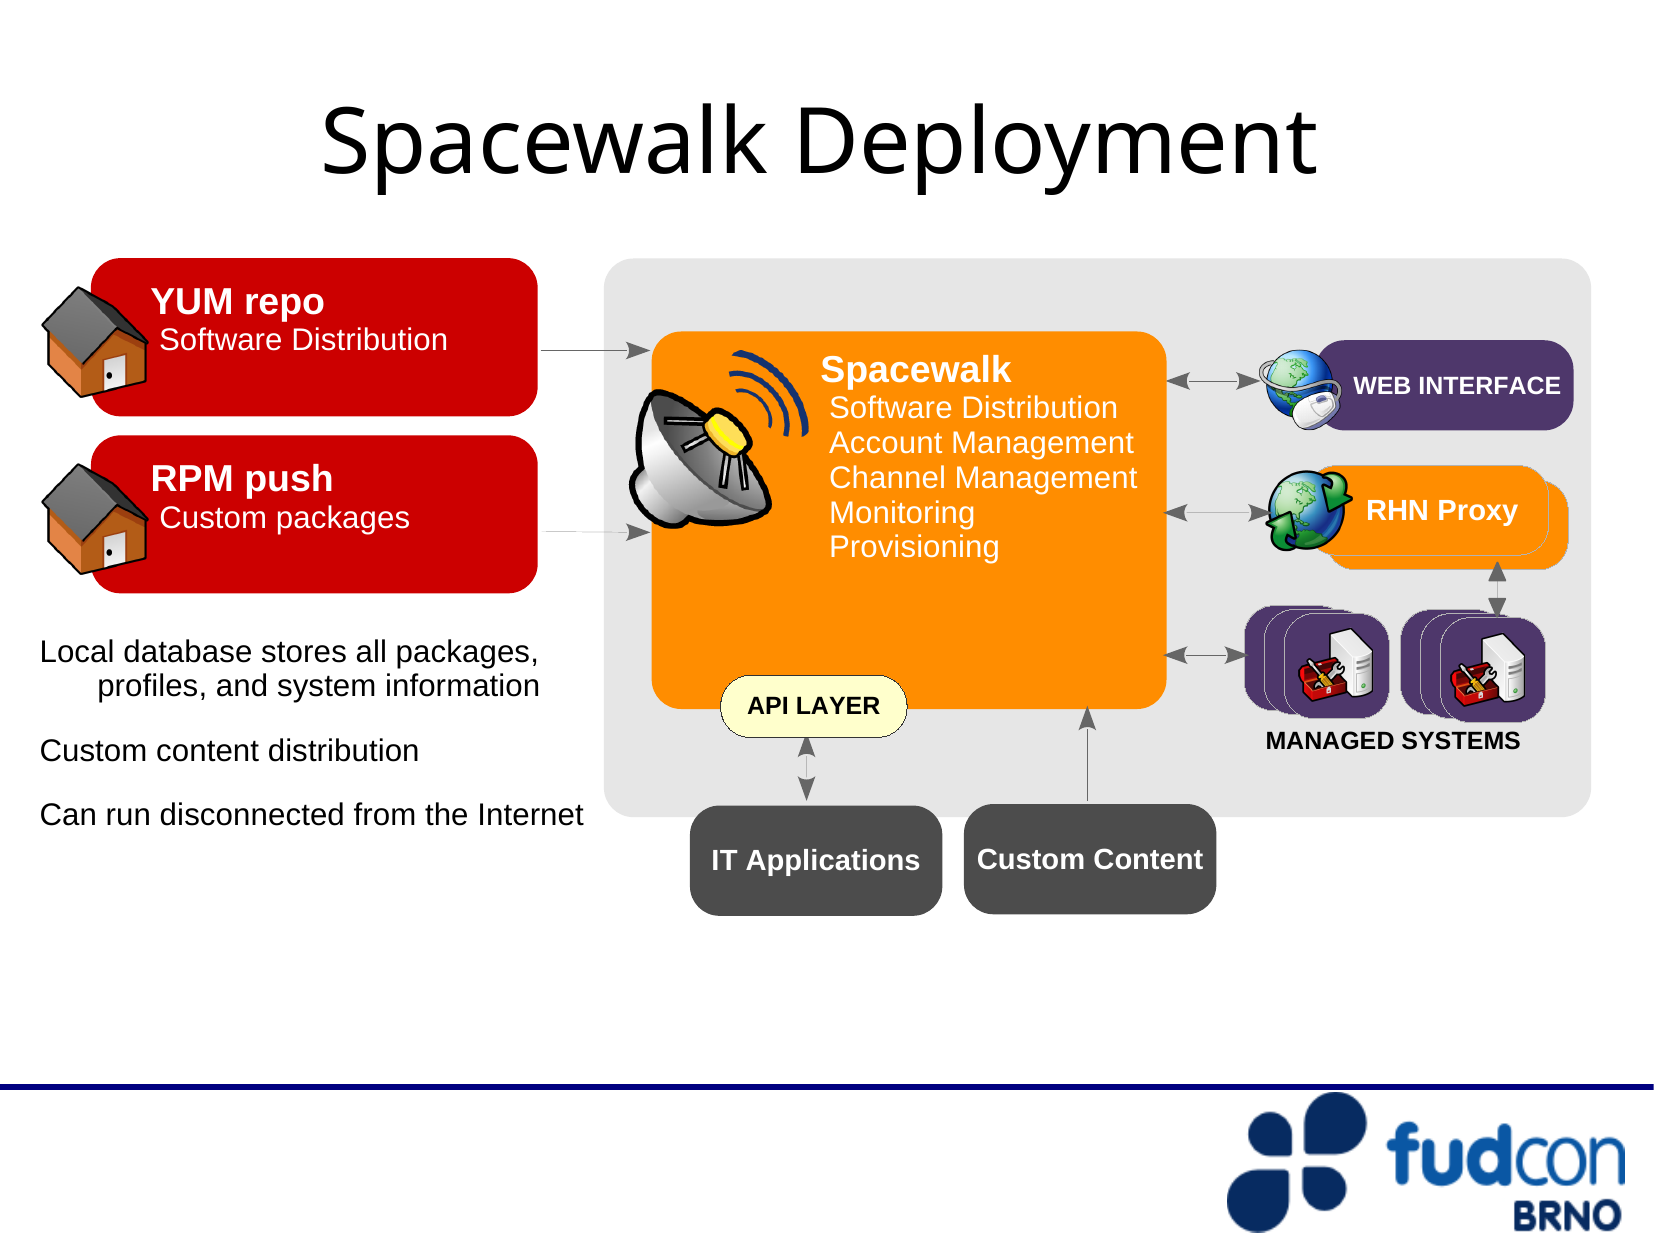

# Spacewalk Deployment
YUM repo
 Software Distribution
WEB INTERFACE
Spacewalk
 Software Distribution
 Account Management
 Channel Management
 Monitoring
 Provisioning
RPM push
 Custom packages
RHN Proxy
 Local database stores all packages, 		profiles, and system information
 Custom content distribution
 Can run disconnected from the Internet
API LAYER
MANAGED SYSTEMS
Custom Content
IT Applications